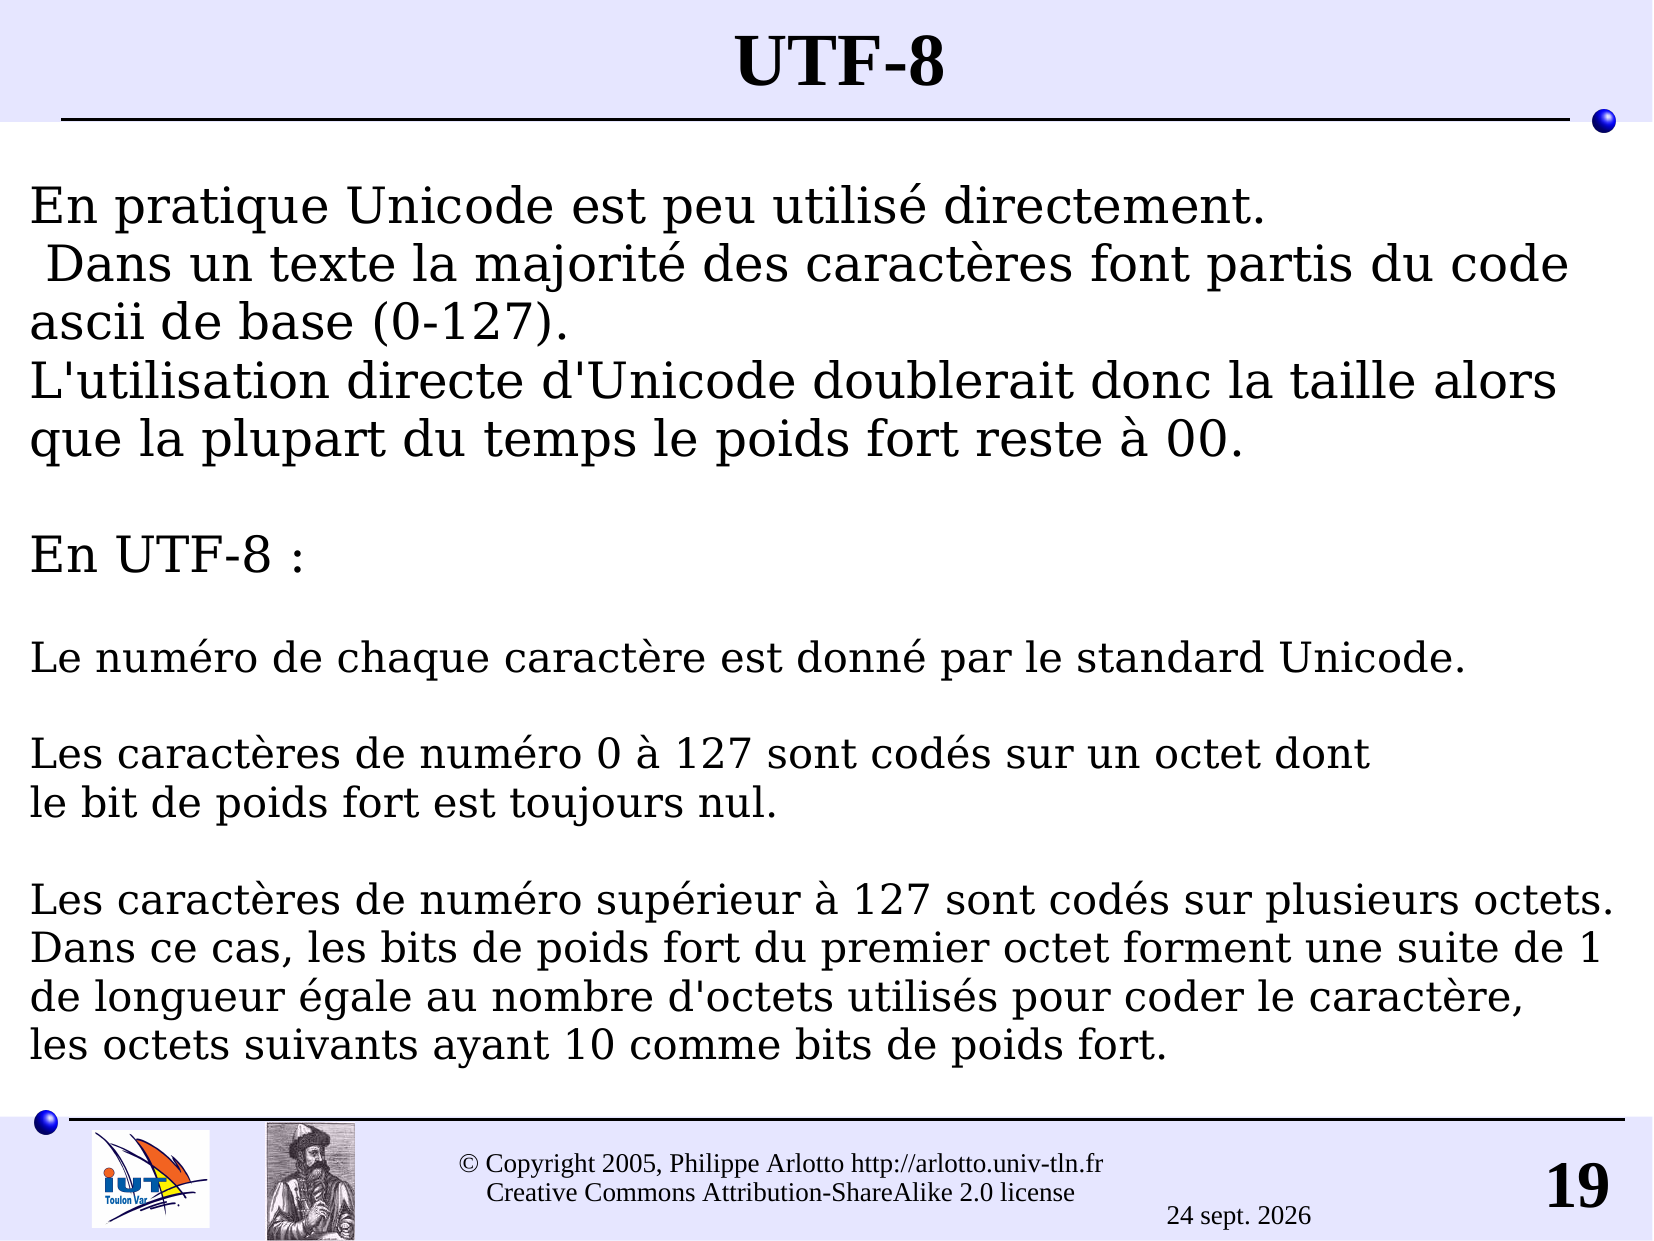

# UTF-8
En pratique Unicode est peu utilisé directement.
 Dans un texte la majorité des caractères font partis du code
ascii de base (0-127).
L'utilisation directe d'Unicode doublerait donc la taille alors
que la plupart du temps le poids fort reste à 00.
En UTF-8 :
Le numéro de chaque caractère est donné par le standard Unicode.
Les caractères de numéro 0 à 127 sont codés sur un octet dont
le bit de poids fort est toujours nul.
Les caractères de numéro supérieur à 127 sont codés sur plusieurs octets.
Dans ce cas, les bits de poids fort du premier octet forment une suite de 1
de longueur égale au nombre d'octets utilisés pour coder le caractère,
les octets suivants ayant 10 comme bits de poids fort.